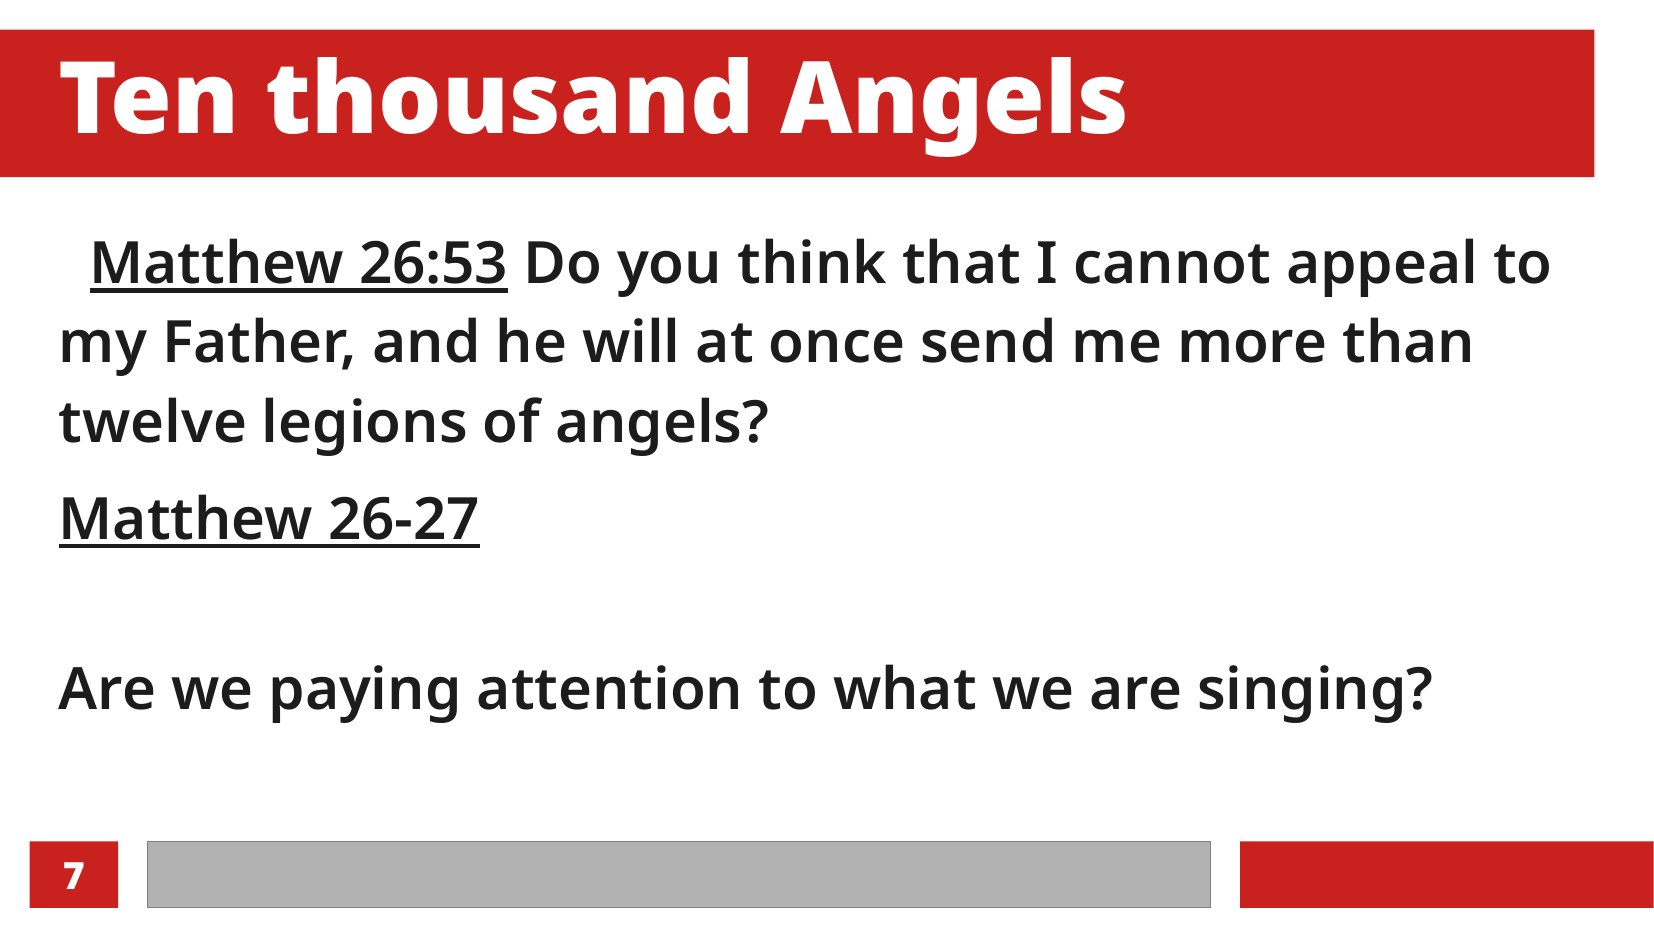

# Ten thousand Angels
 Matthew 26:53 Do you think that I cannot appeal to my Father, and he will at once send me more than twelve legions of angels?
Matthew 26-27
Are we paying attention to what we are singing?
7